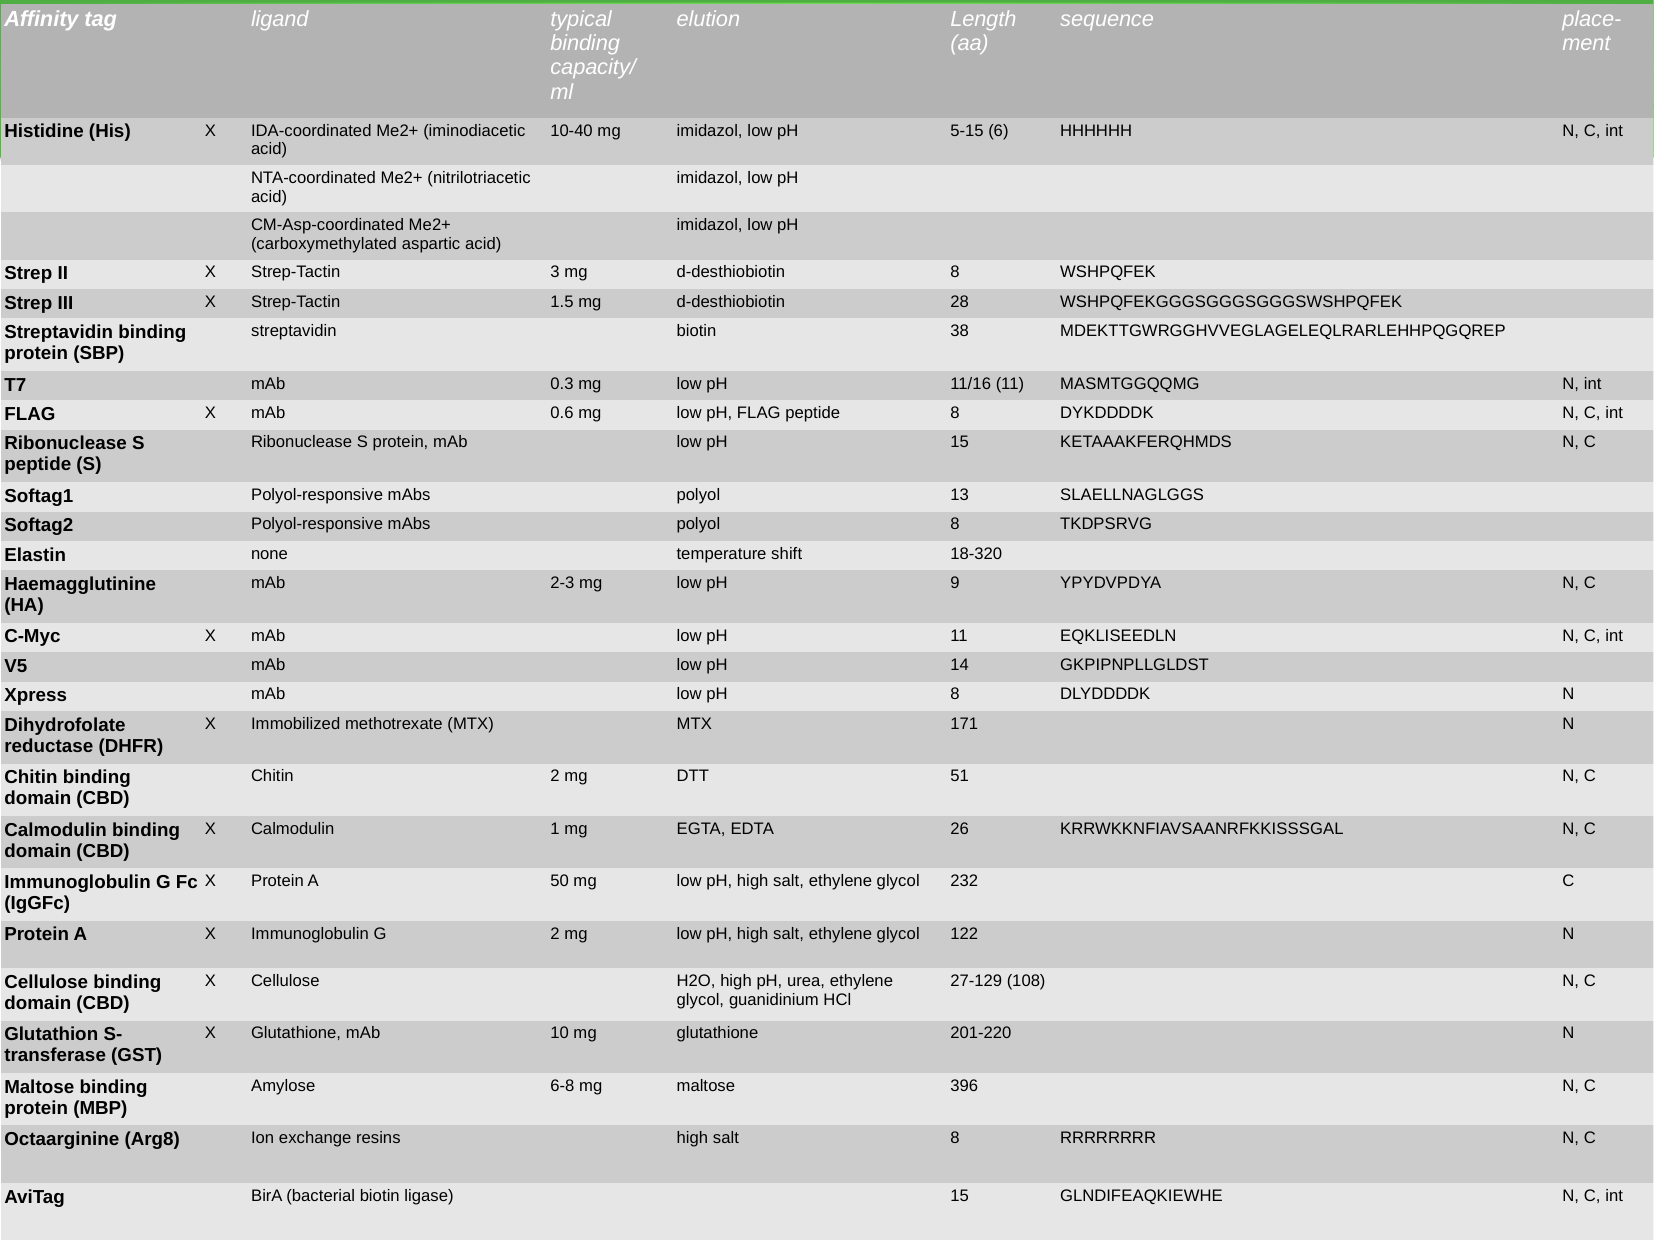

| Affinity tag | | ligand | typical binding capacity/ ml | elution | Length (aa) | sequence | place-ment |
| --- | --- | --- | --- | --- | --- | --- | --- |
| Histidine (His) | X | IDA-coordinated Me2+ (iminodiacetic acid) | 10-40 mg | imidazol, low pH | 5-15 (6) | HHHHHH | N, C, int |
| | | NTA-coordinated Me2+ (nitrilotriacetic acid) | | imidazol, low pH | | | |
| | | CM-Asp-coordinated Me2+ (carboxymethylated aspartic acid) | | imidazol, low pH | | | |
| Strep II | X | Strep-Tactin | 3 mg | d-desthiobiotin | 8 | WSHPQFEK | |
| Strep III | X | Strep-Tactin | 1.5 mg | d-desthiobiotin | 28 | WSHPQFEKGGGSGGGSGGGSWSHPQFEK | |
| Streptavidin binding protein (SBP) | | streptavidin | | biotin | 38 | MDEKTTGWRGGHVVEGLAGELEQLRARLEHHPQGQREP | |
| T7 | | mAb | 0.3 mg | low pH | 11/16 (11) | MASMTGGQQMG | N, int |
| FLAG | X | mAb | 0.6 mg | low pH, FLAG peptide | 8 | DYKDDDDK | N, C, int |
| Ribonuclease S peptide (S) | | Ribonuclease S protein, mAb | | low pH | 15 | KETAAAKFERQHMDS | N, C |
| Softag1 | | Polyol-responsive mAbs | | polyol | 13 | SLAELLNAGLGGS | |
| Softag2 | | Polyol-responsive mAbs | | polyol | 8 | TKDPSRVG | |
| Elastin | | none | | temperature shift | 18-320 | | |
| Haemagglutinine (HA) | | mAb | 2-3 mg | low pH | 9 | YPYDVPDYA | N, C |
| C-Myc | X | mAb | | low pH | 11 | EQKLISEEDLN | N, C, int |
| V5 | | mAb | | low pH | 14 | GKPIPNPLLGLDST | |
| Xpress | | mAb | | low pH | 8 | DLYDDDDK | N |
| Dihydrofolate reductase (DHFR) | X | Immobilized methotrexate (MTX) | | MTX | 171 | | N |
| Chitin binding domain (CBD) | | Chitin | 2 mg | DTT | 51 | | N, C |
| Calmodulin binding domain (CBD) | X | Calmodulin | 1 mg | EGTA, EDTA | 26 | KRRWKKNFIAVSAANRFKKISSSGAL | N, C |
| Immunoglobulin G Fc (IgGFc) | X | Protein A | 50 mg | low pH, high salt, ethylene glycol | 232 | | C |
| Protein A | X | Immunoglobulin G | 2 mg | low pH, high salt, ethylene glycol | 122 | | N |
| Cellulose binding domain (CBD) | X | Cellulose | | H2O, high pH, urea, ethylene glycol, guanidinium HCl | 27-129 (108) | | N, C |
| Glutathion S-transferase (GST) | X | Glutathione, mAb | 10 mg | glutathione | 201-220 | | N |
| Maltose binding protein (MBP) | | Amylose | 6-8 mg | maltose | 396 | | N, C |
| Octaarginine (Arg8) | | Ion exchange resins | | high salt | 8 | RRRRRRRR | N, C |
| AviTag | | BirA (bacterial biotin ligase) | | | 15 | GLNDIFEAQKIEWHE | N, C, int |